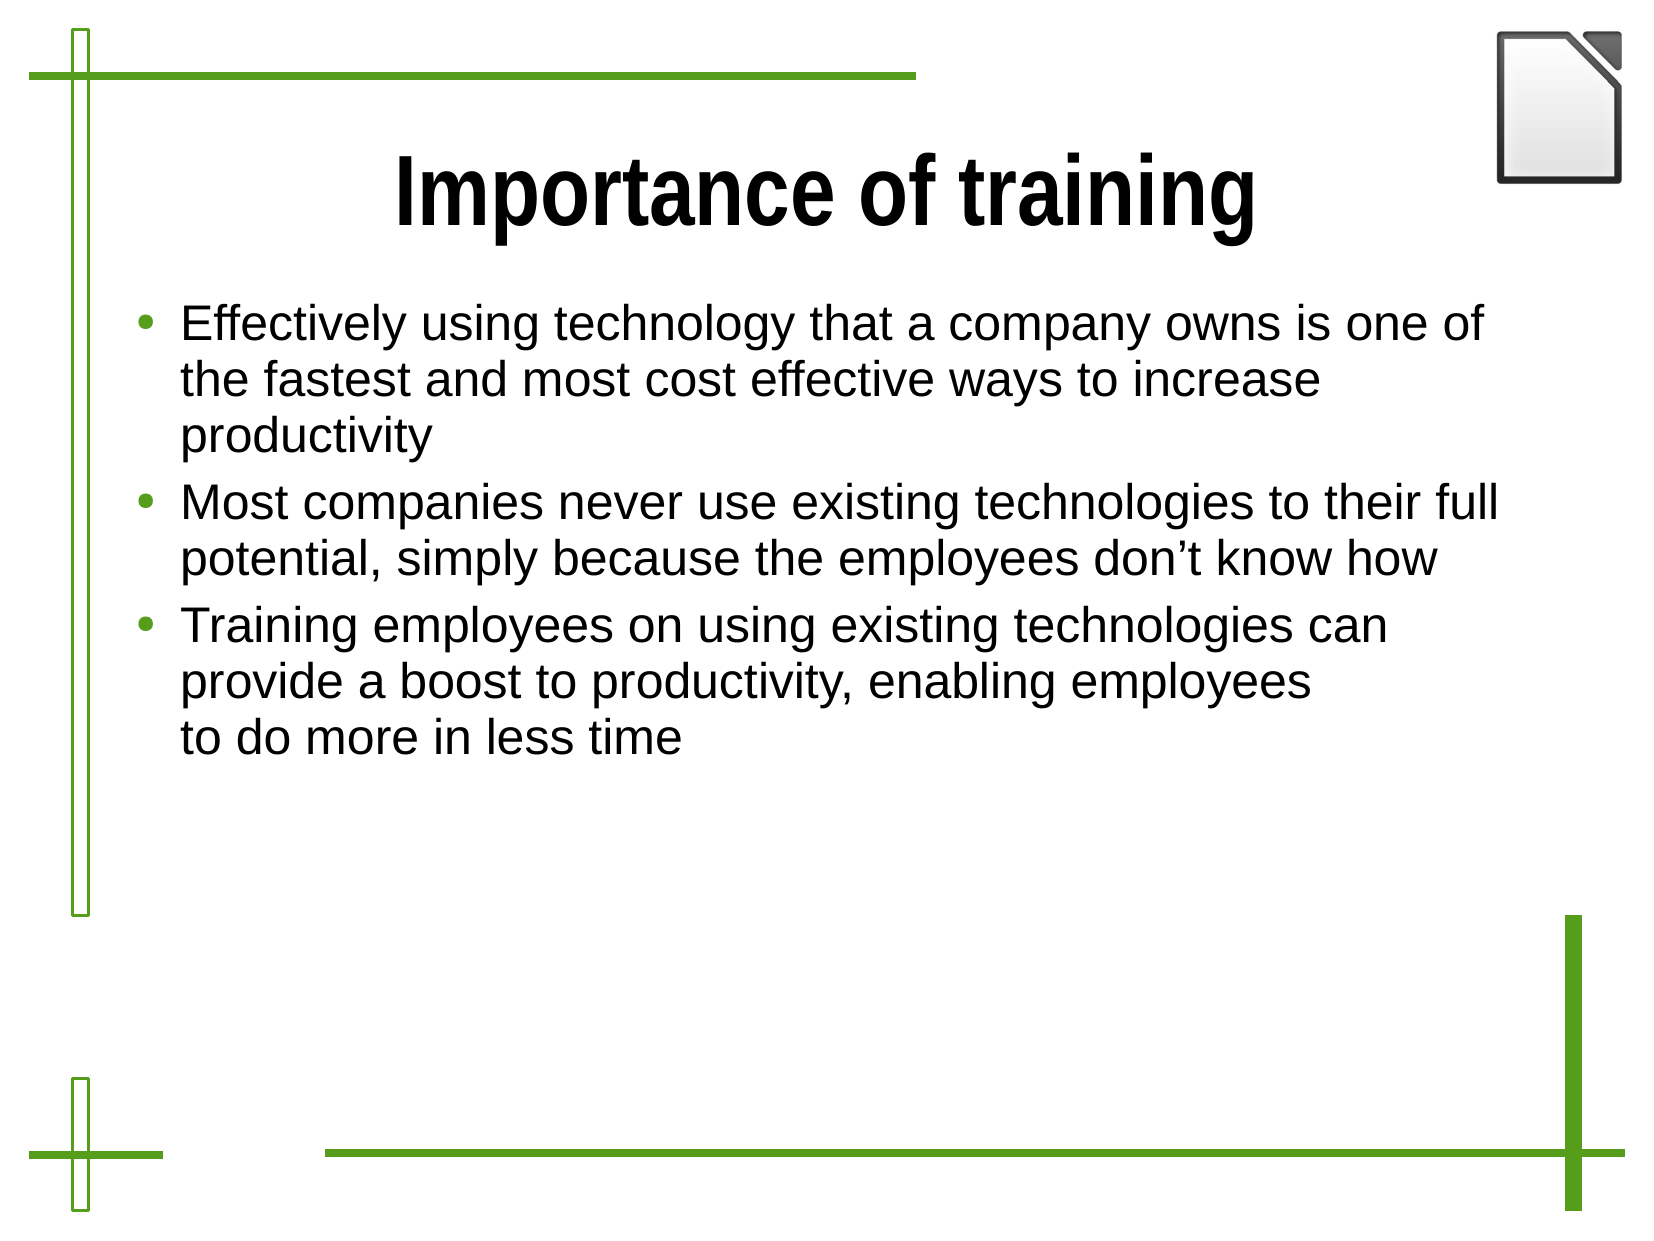

# Importance of training
Effectively using technology that a company owns is one of the fastest and most cost effective ways to increase productivity
Most companies never use existing technologies to their full potential, simply because the employees don’t know how
Training employees on using existing technologies can provide a boost to productivity, enabling employees
to do more in less time